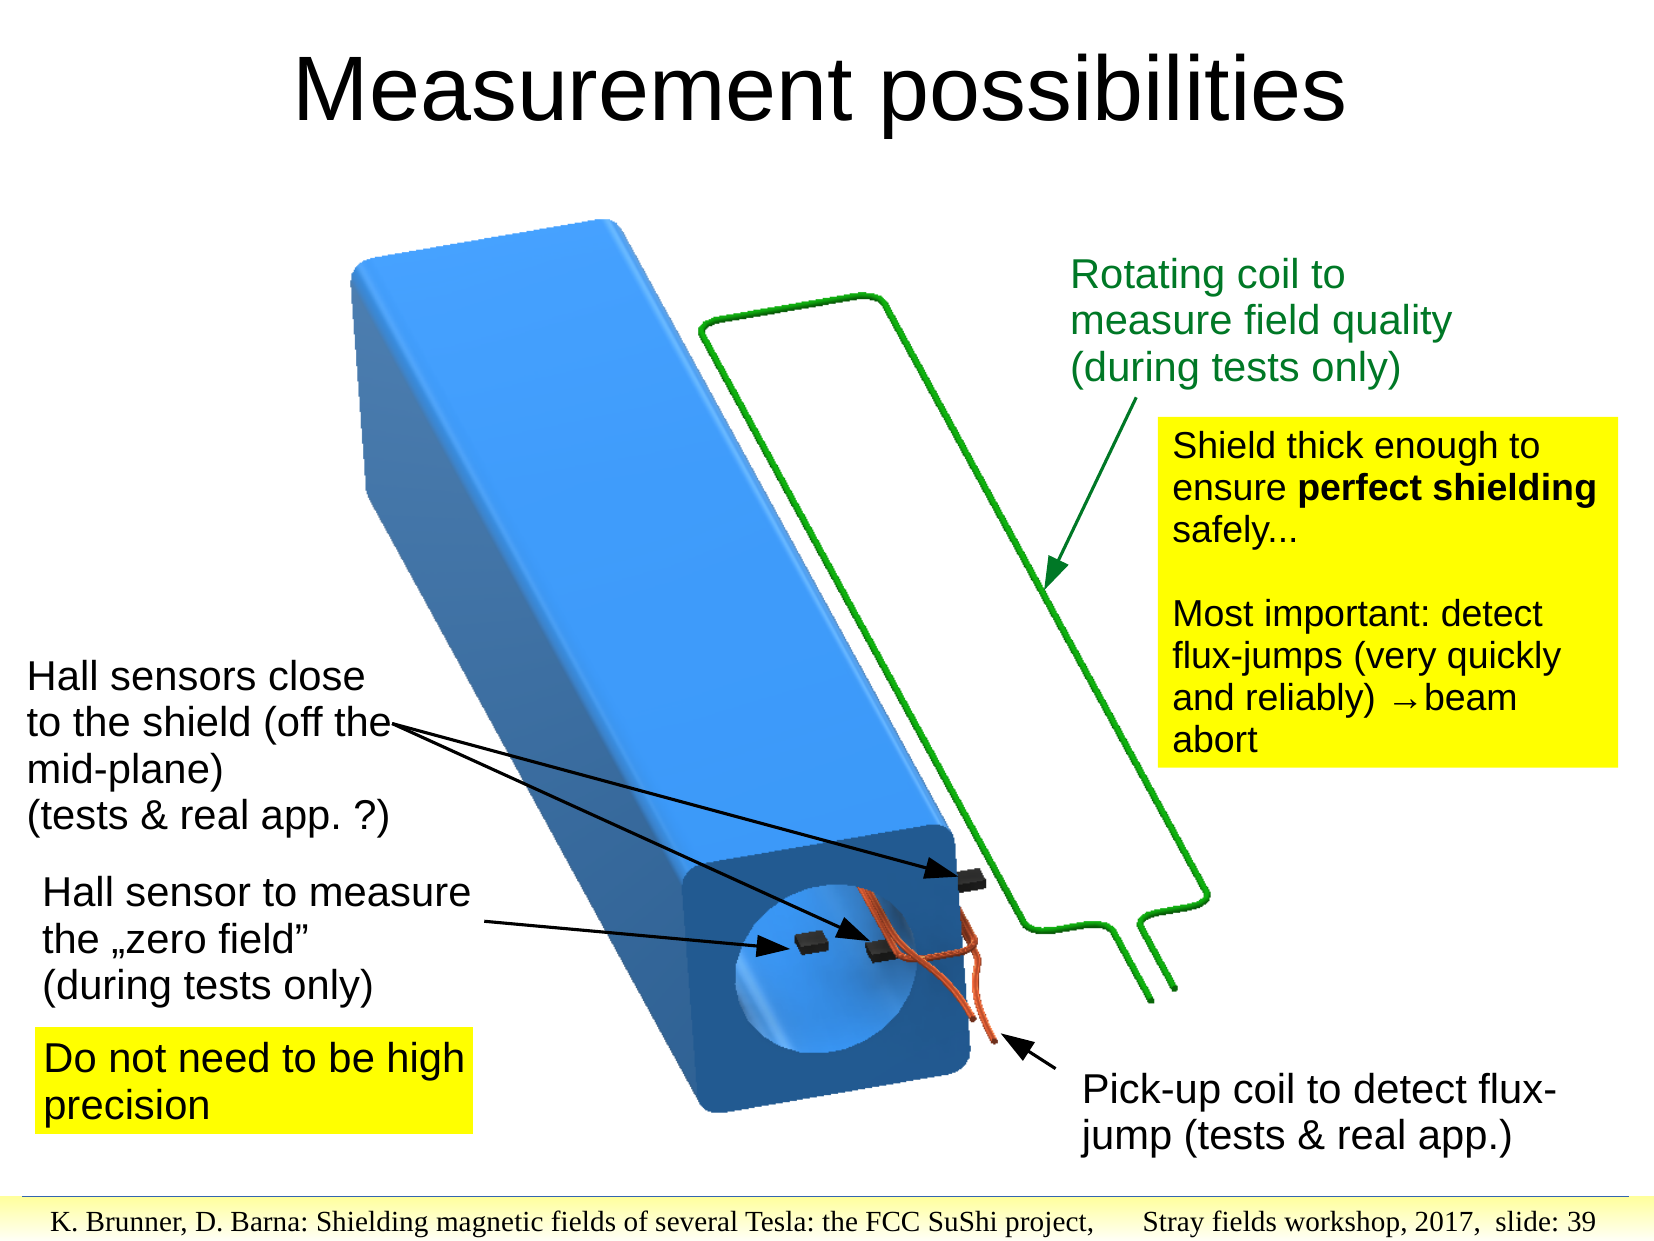

# Measurement possibilities
Rotating coil to measure field quality (during tests only)
Shield thick enough to ensure perfect shielding safely...
Most important: detect flux-jumps (very quickly and reliably) →beam abort
Hall sensors close
to the shield (off the mid-plane)
(tests & real app. ?)
Hall sensor to measure the „zero field”
(during tests only)
Do not need to be high precision
Pick-up coil to detect flux-jump (tests & real app.)
asdasdasda